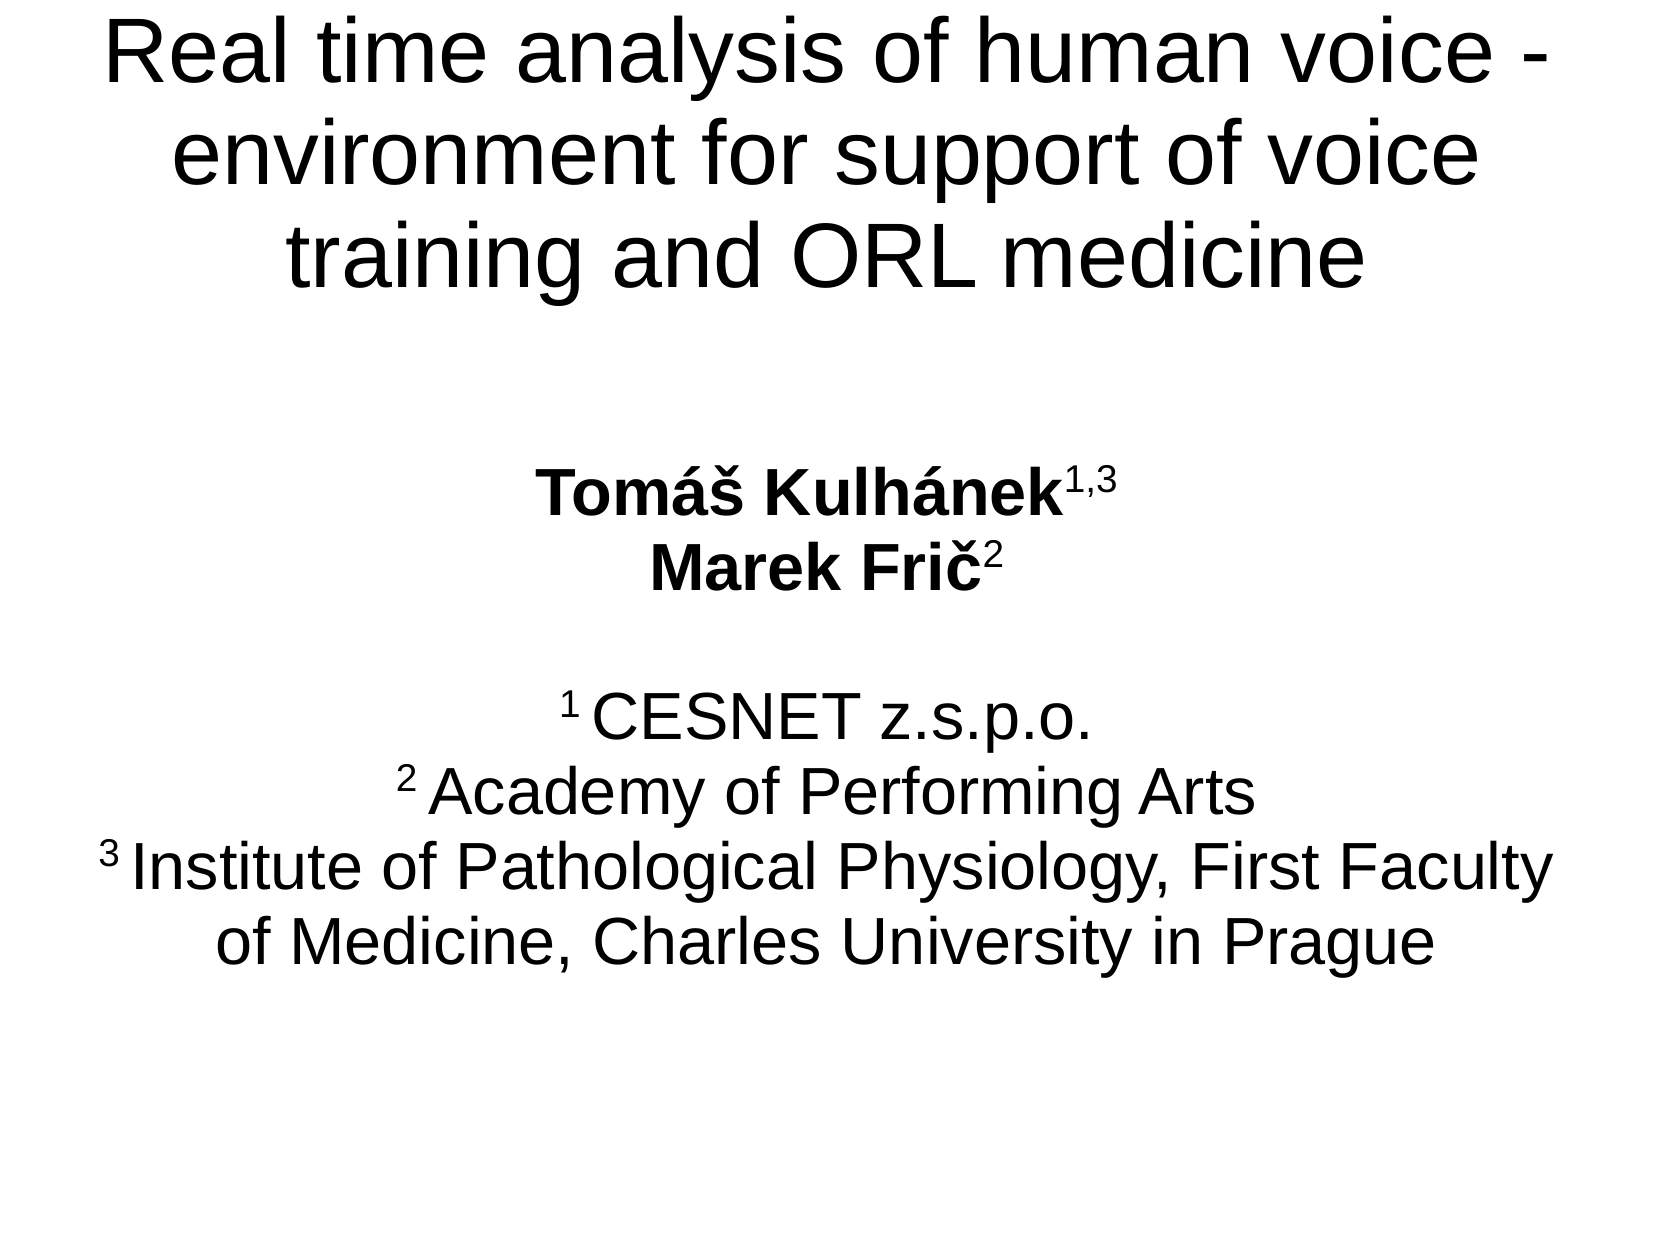

# Real time analysis of human voice - environment for support of voice training and ORL medicine
Tomáš Kulhánek1,3
Marek Frič2
1 CESNET z.s.p.o.
2 Academy of Performing Arts
3 Institute of Pathological Physiology, First Faculty of Medicine, Charles University in Prague